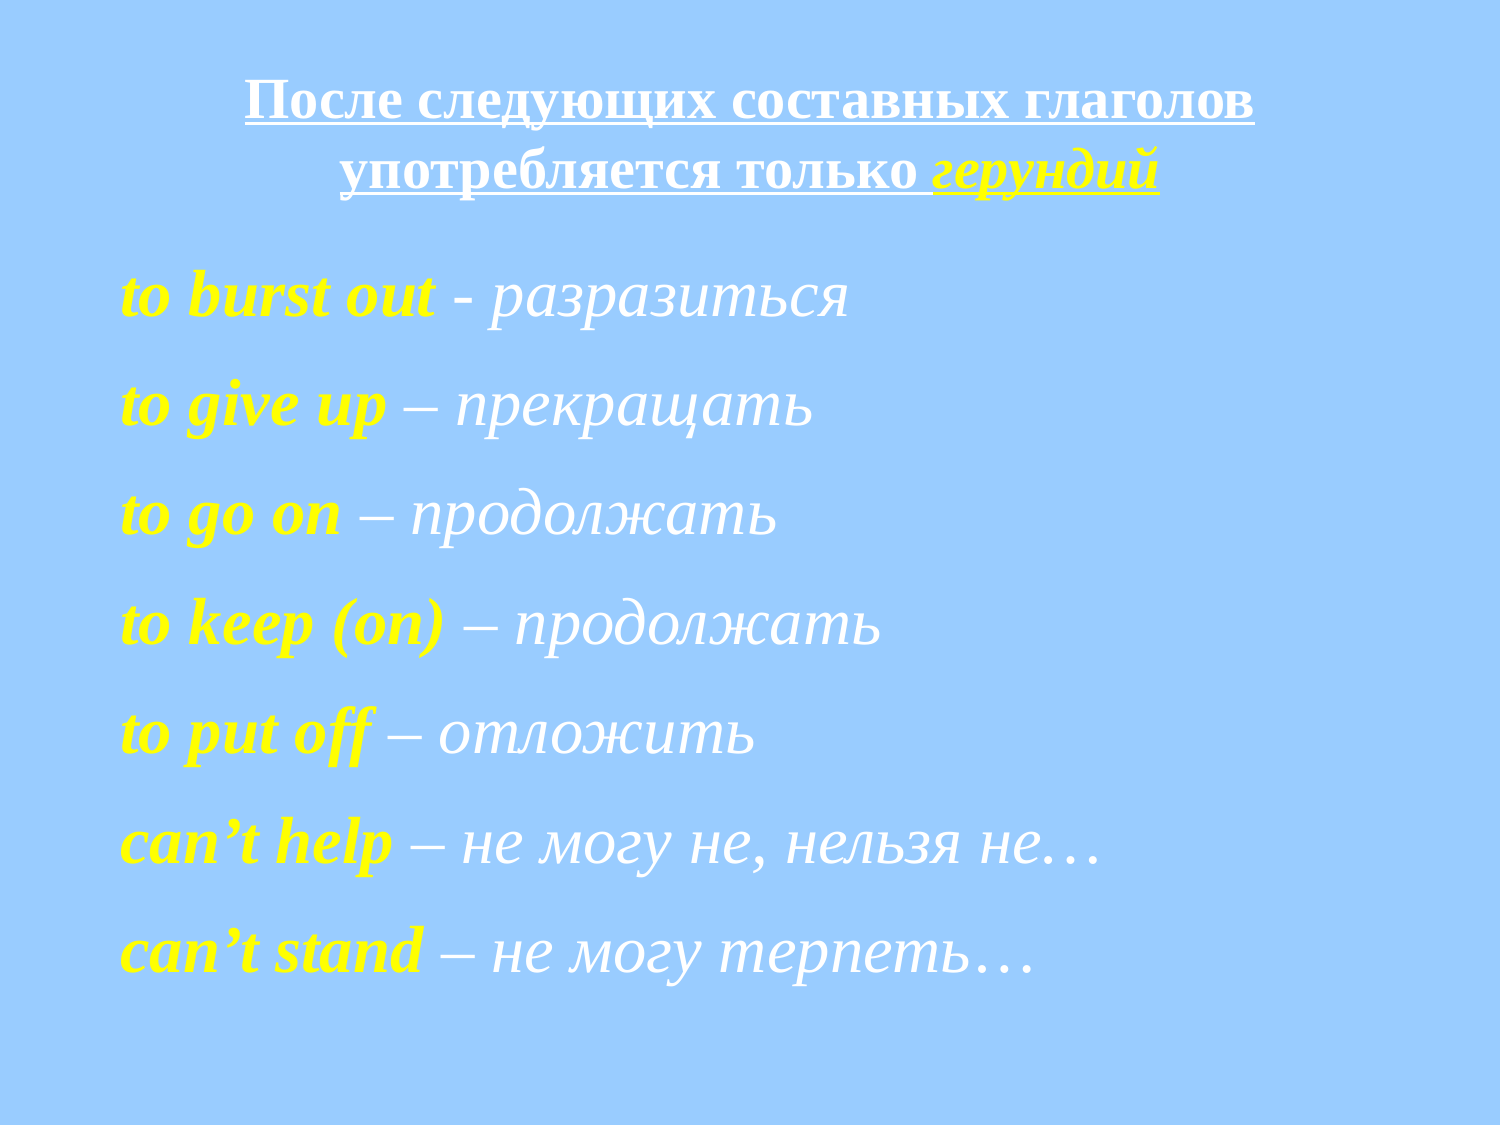

# После следующих составных глаголов употребляется только герундий
to burst out - разразиться
to give up – прекращать
to go on – продолжать
to keep (on) – продолжать
to put off – отложить
can’t help – не могу не, нельзя не…
can’t stand – не могу терпеть…